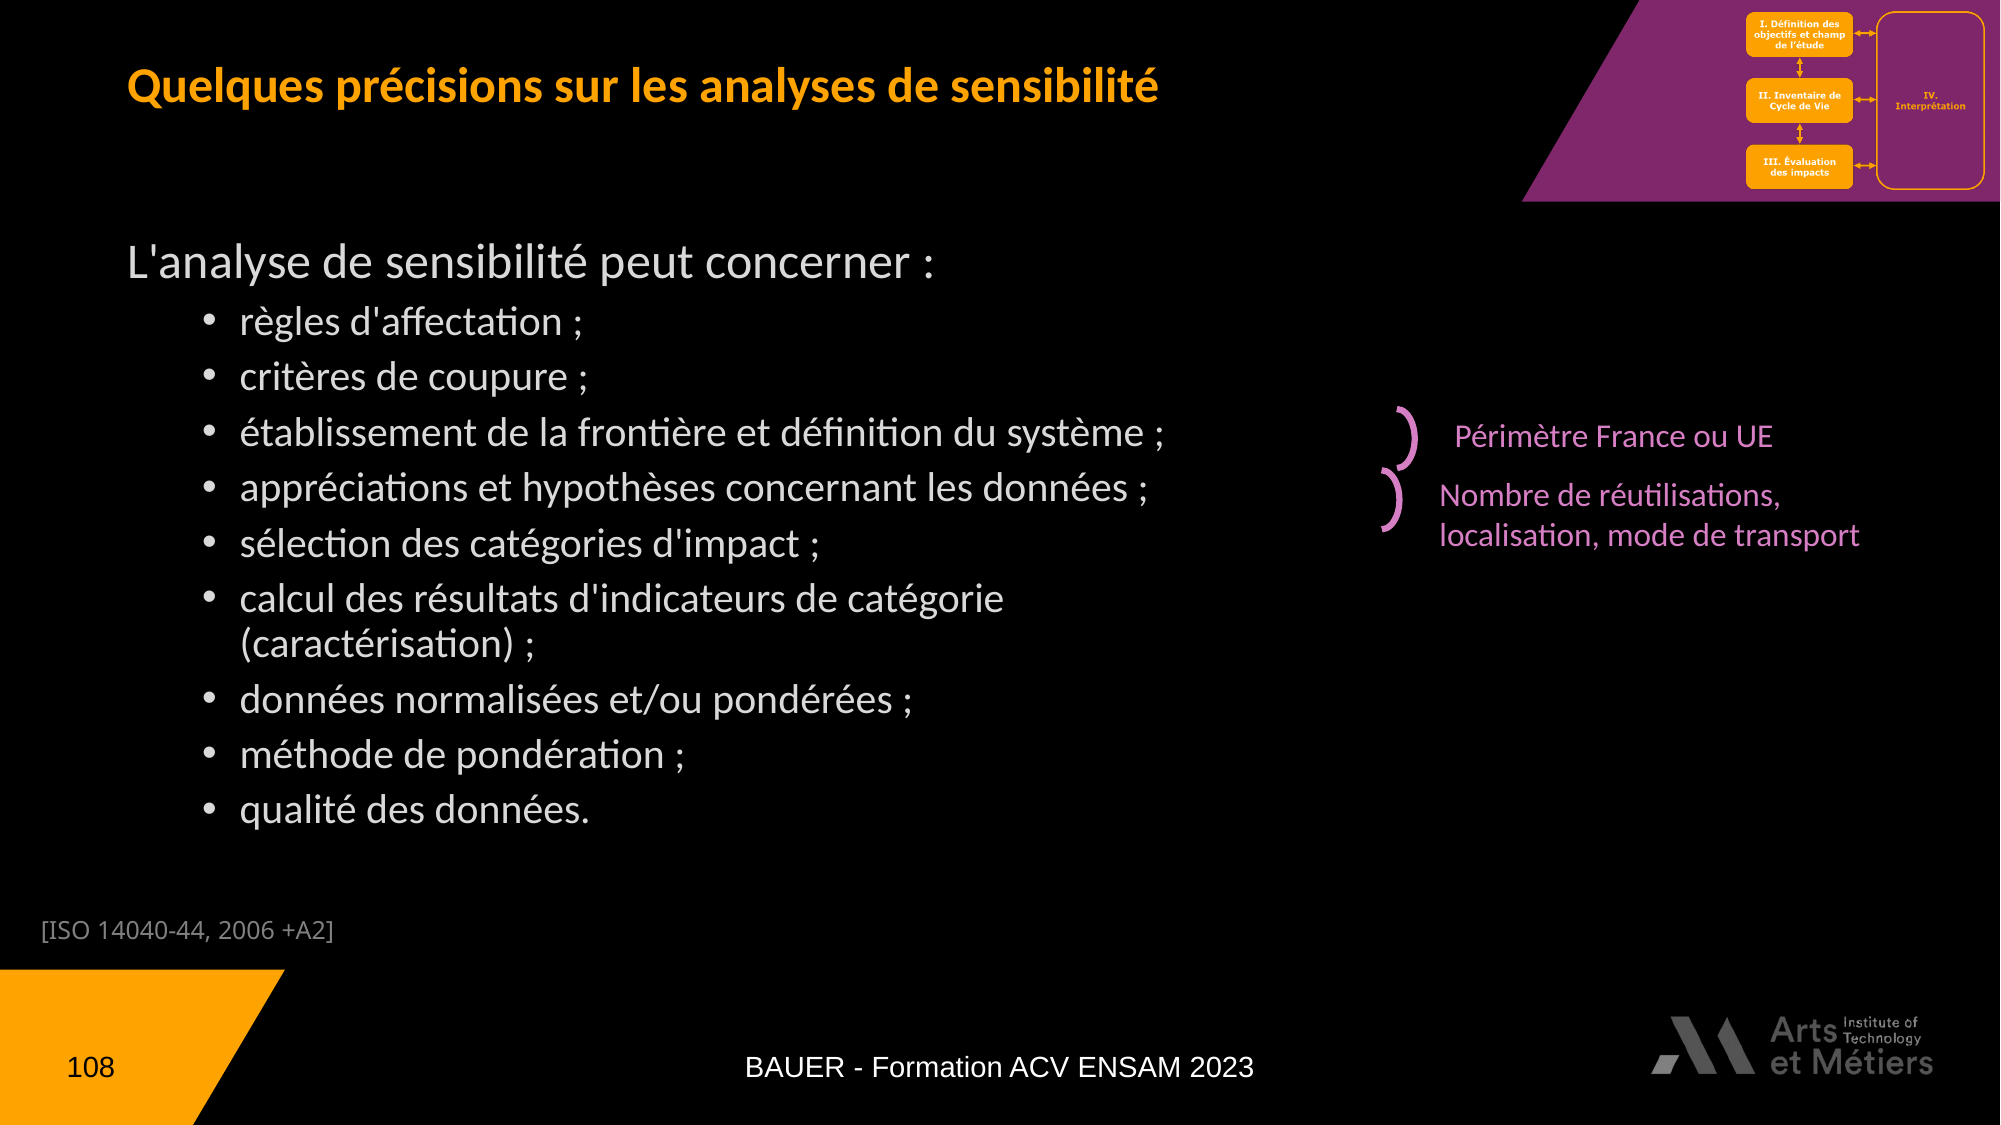

# Quelques précisions sur les analyses de sensibilité
L'analyse de sensibilité peut concerner :
règles d'affectation ;
critères de coupure ;
établissement de la frontière et définition du système ;
appréciations et hypothèses concernant les données ;
sélection des catégories d'impact ;
calcul des résultats d'indicateurs de catégorie
(caractérisation) ;
données normalisées et/ou pondérées ;
méthode de pondération ;
qualité des données.
Périmètre France ou UE
Nombre de réutilisations, localisation, mode de transport
[ISO 14040-44, 2006 +A2]